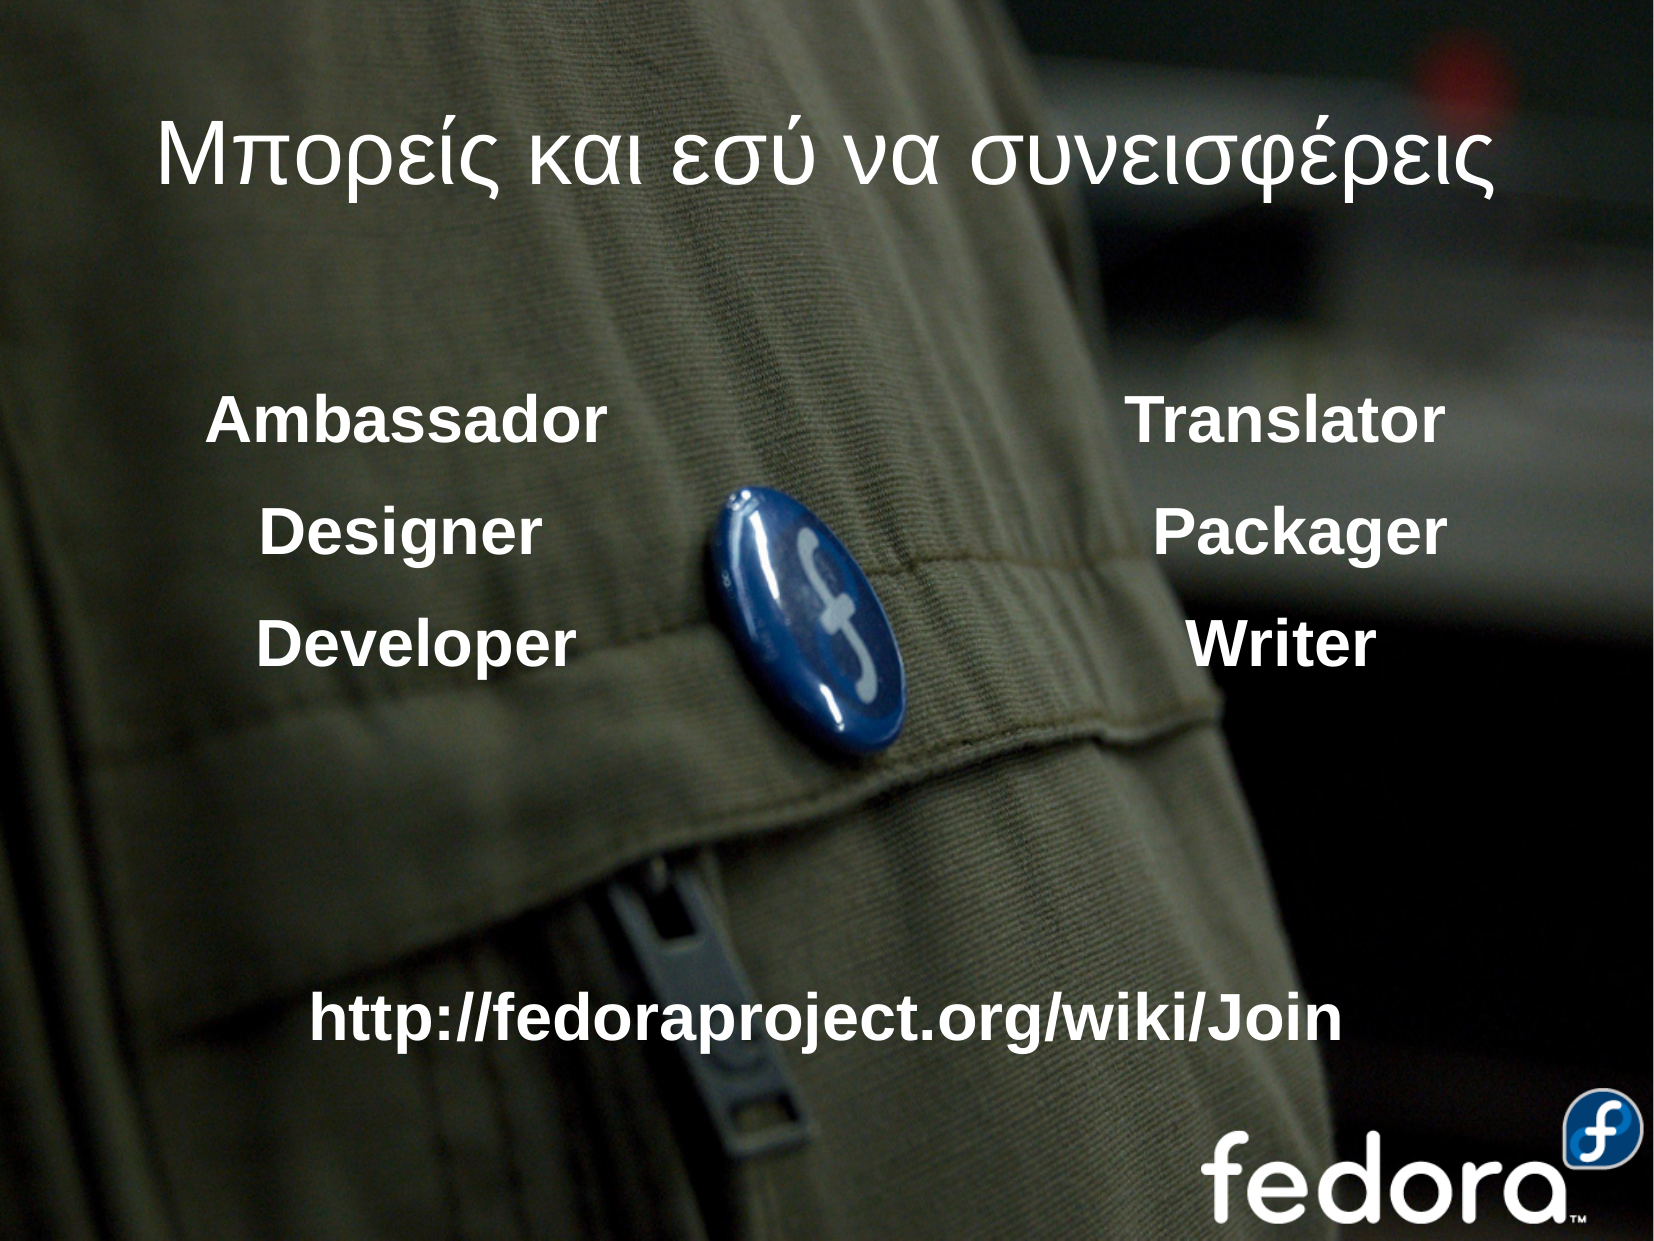

Μπορείς και εσύ να συνεισφέρεις
# Ambassador Translator
 Designer Packager Developer Writer
http://fedoraproject.org/wiki/Join